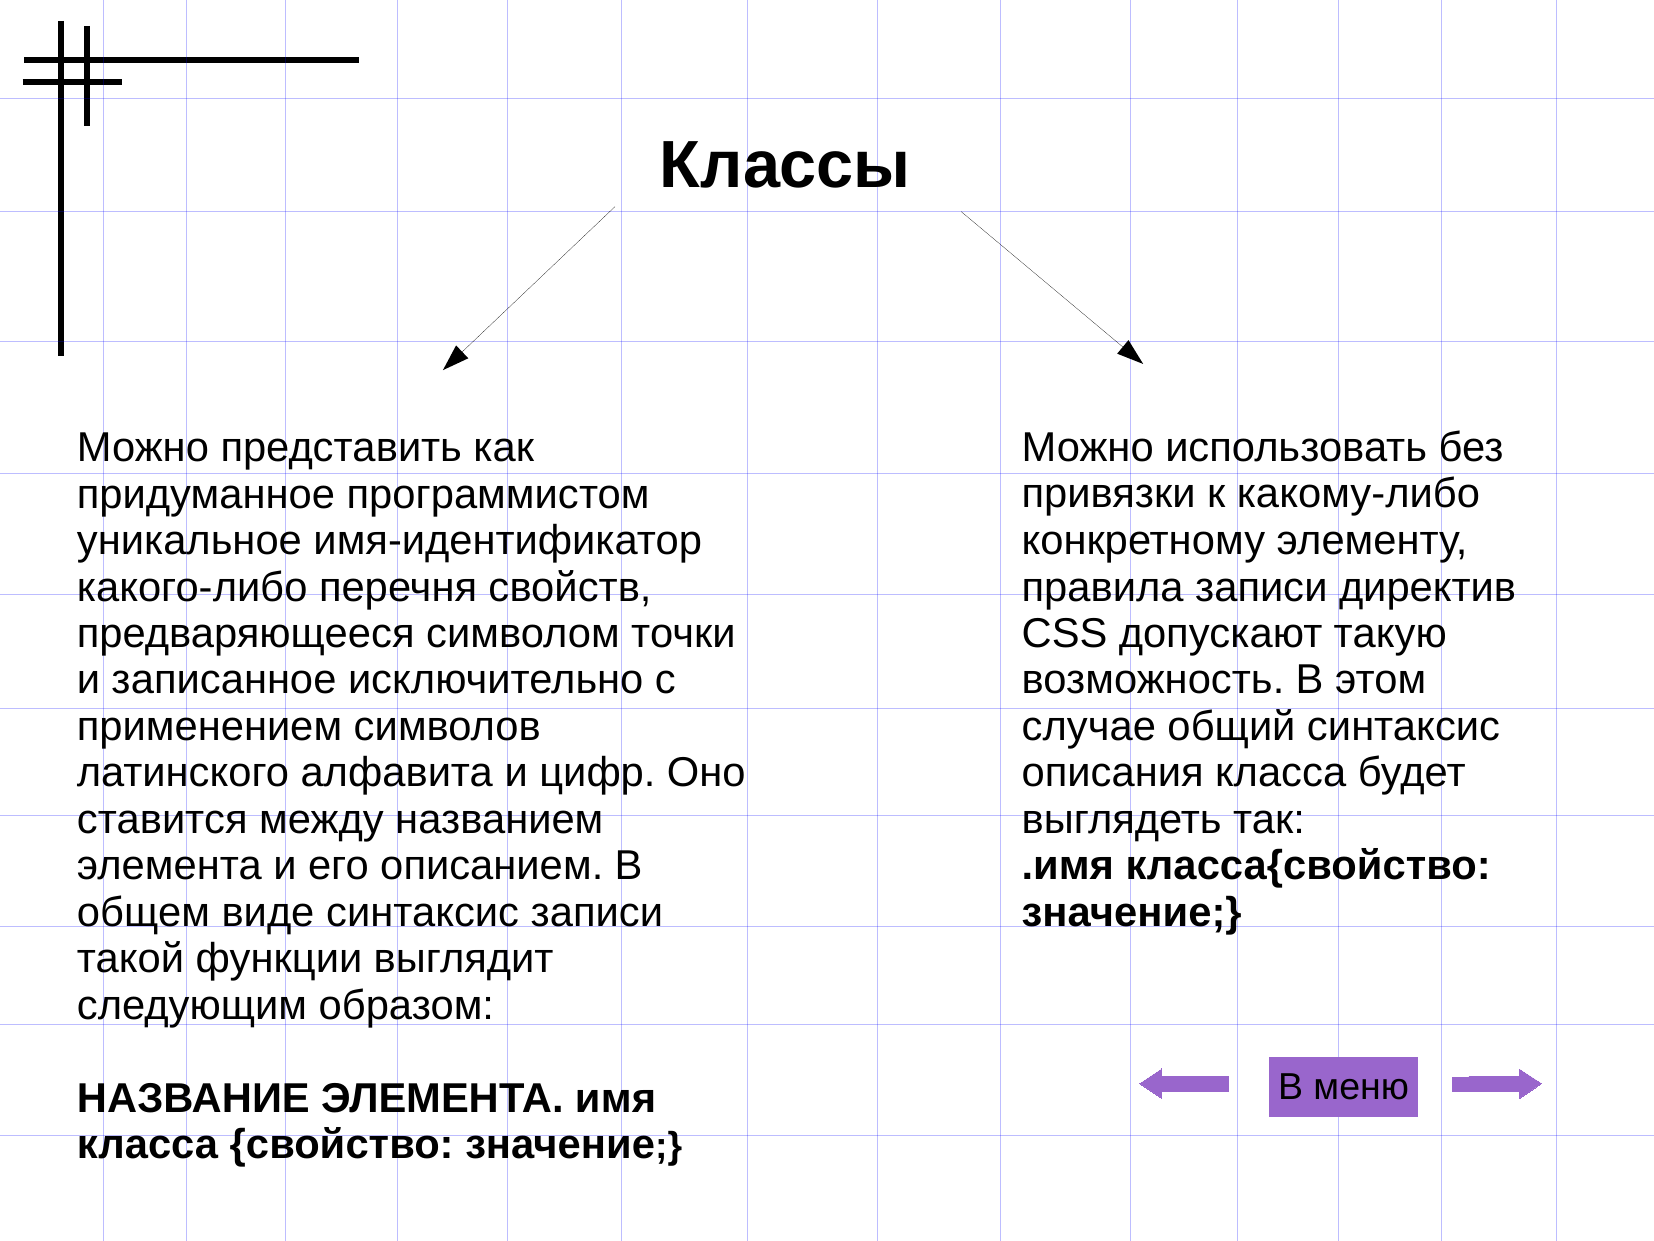

Классы
Можно использовать без привязки к какому-либо конкретному элементу, правила записи директив CSS допускают такую возможность. В этом случае общий синтаксис описания класса будет выглядеть так:
.имя класса{свойство: значение;}
Можно представить как придуманное программистом уникальное имя-идентификатор какого-либо перечня свойств, предваряющееся символом точки и записанное исключительно с применением символов латинского алфавита и цифр. Оно ставится между названием элемента и его описанием. В общем виде синтаксис записи такой функции выглядит следующим образом:
НАЗВАНИЕ ЭЛЕМЕНТА. имя класса {свойство: значение;}
В меню